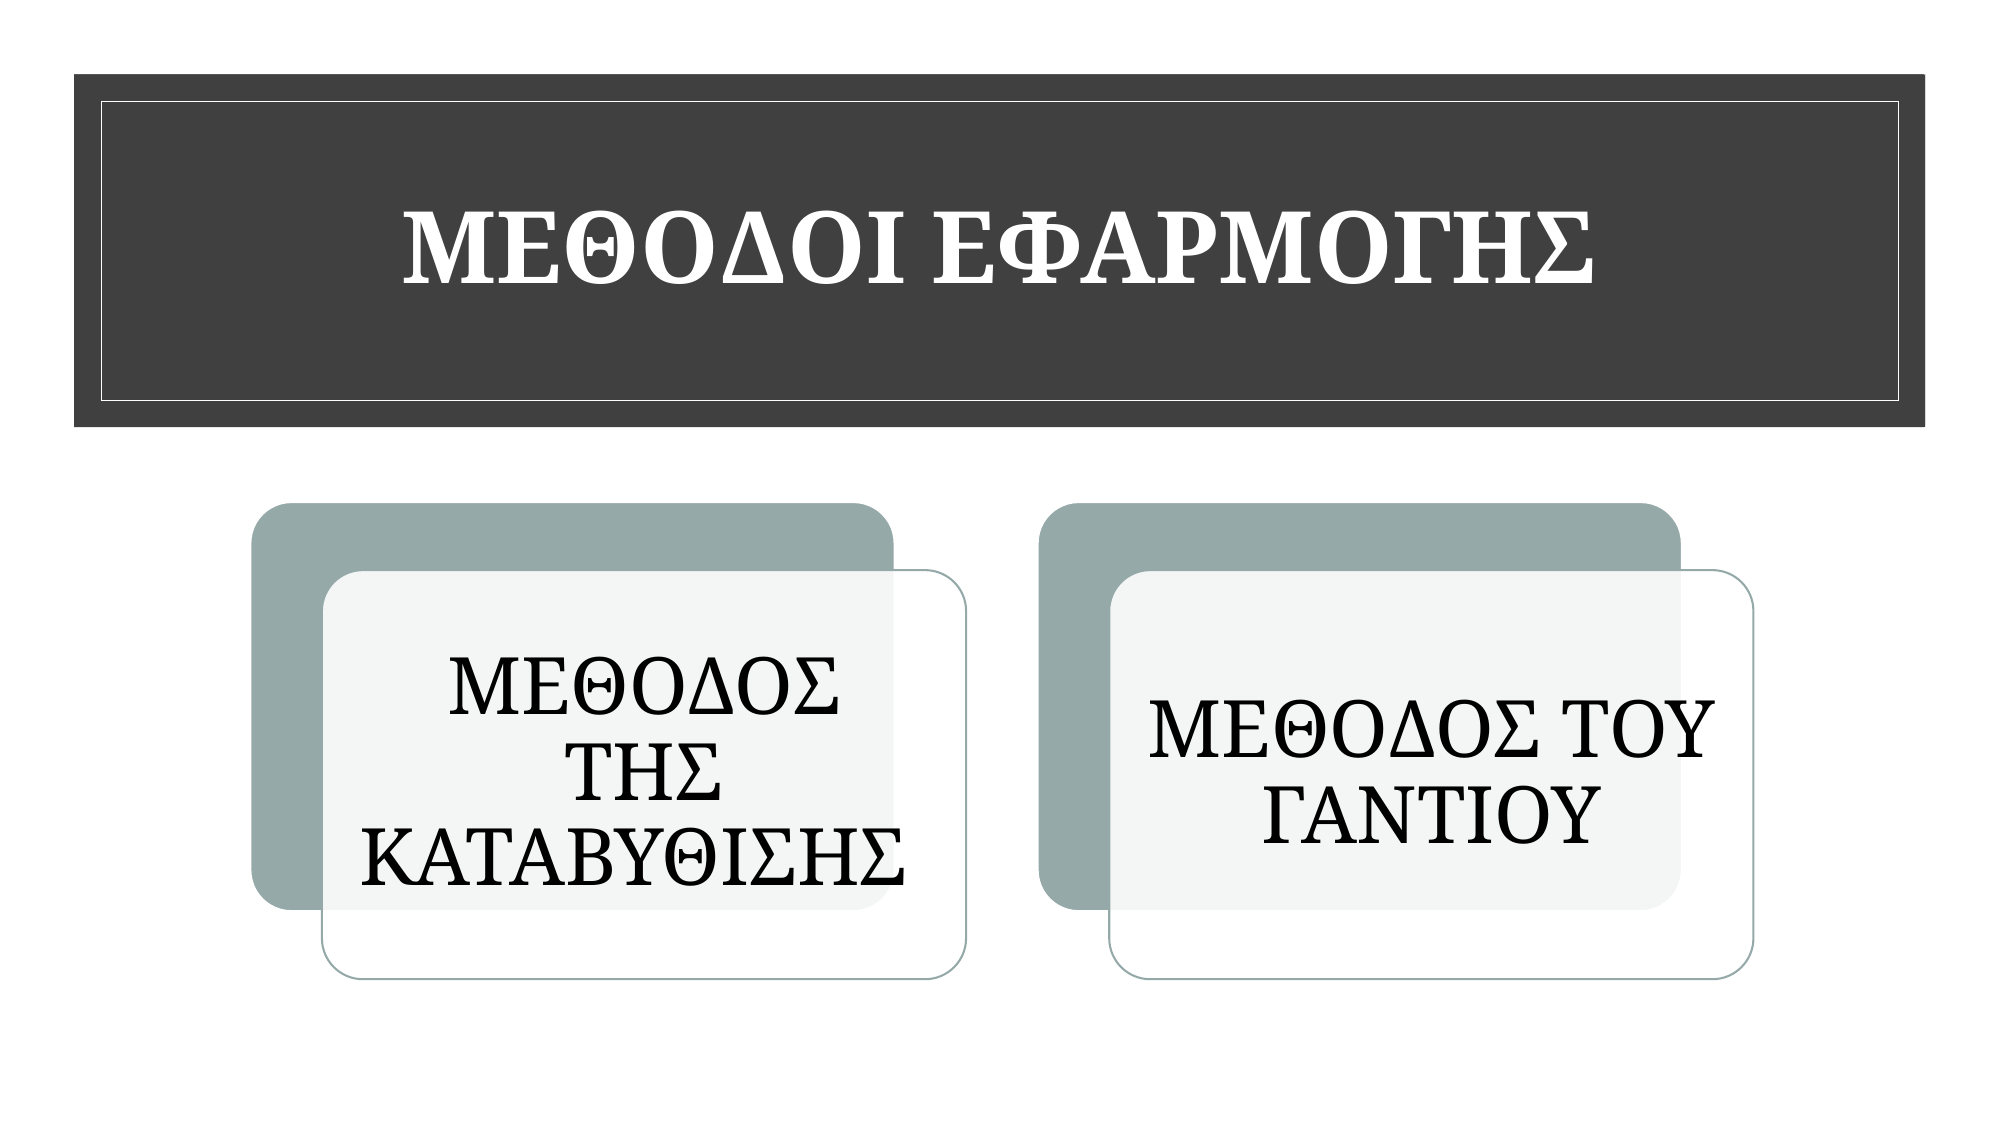

# ΜΕΘΟΔΟΙ ΕΦΑΡΜΟΓΗΣ
ΜΕΘΟΔΟΣ ΤΗΣ ΚΑΤΑΒΥΘΙΣΗΣ
ΜΕΘΟΔΟΣ ΤΟΥ ΓΑΝΤΙΟΥ